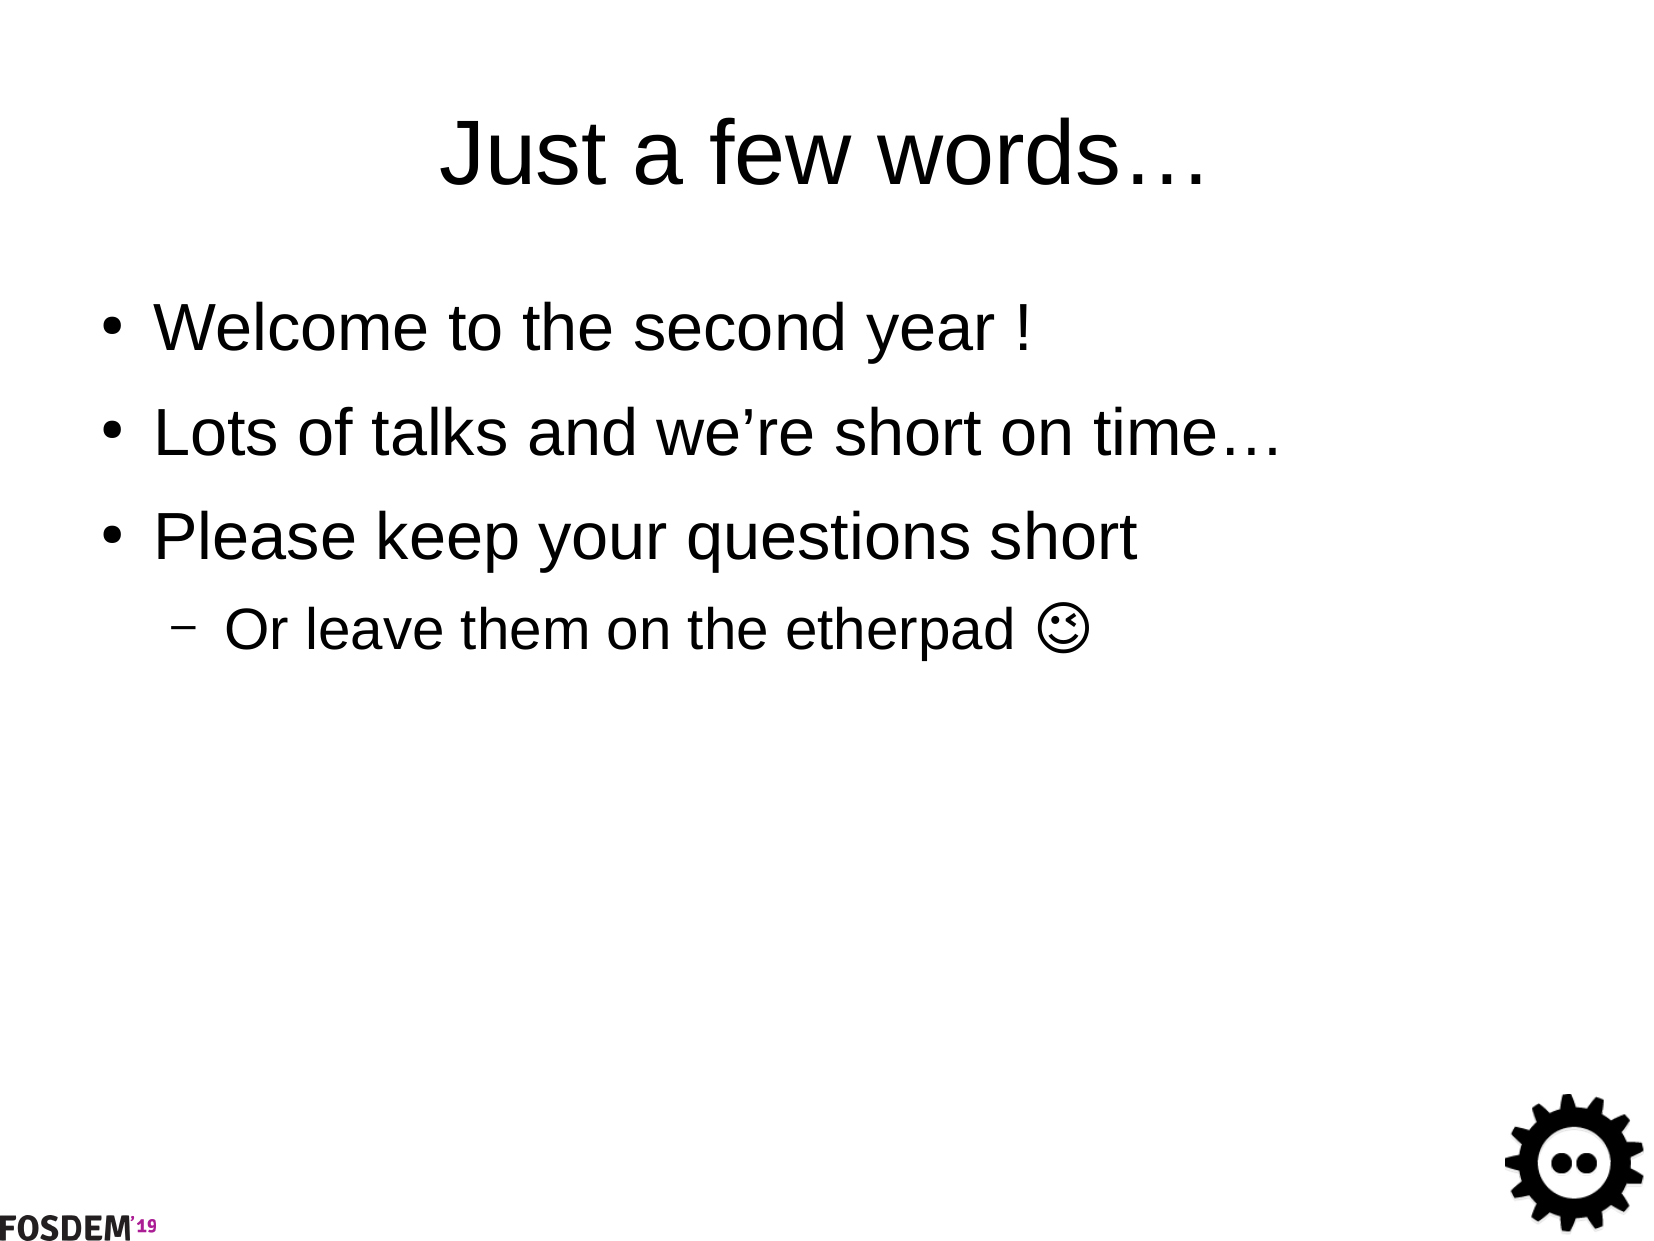

# Just a few words…
Welcome to the second year !
Lots of talks and we’re short on time…
Please keep your questions short
Or leave them on the etherpad 😉